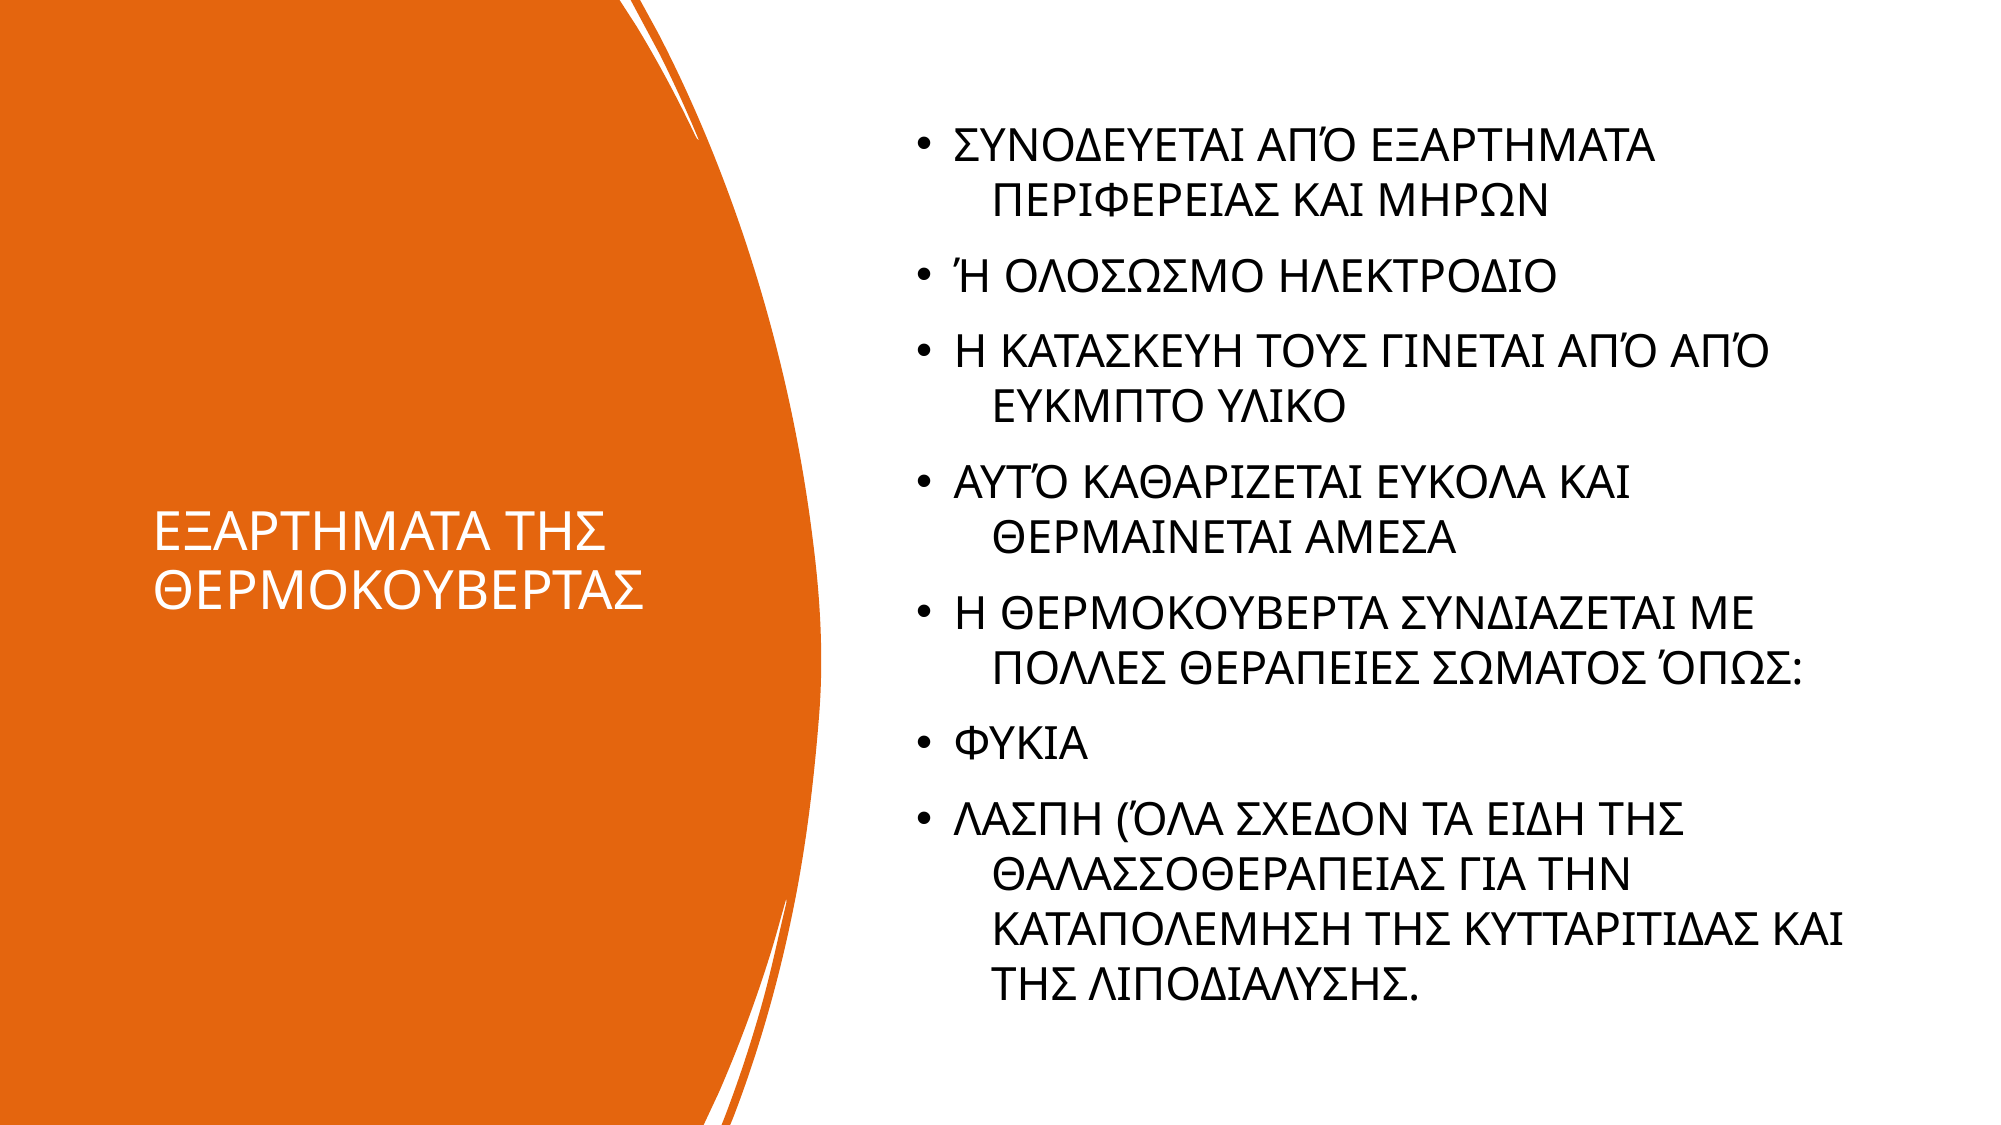

# ΕΞΑΡΤΗΜΑΤΑ ΤΗΣ ΘΕΡΜΟΚΟΥΒΕΡΤΑΣ
ΣΥΝΟΔΕΥΕΤΑΙ ΑΠΌ ΕΞΑΡΤΗΜΑΤΑ ΠΕΡΙΦΕΡΕΙΑΣ ΚΑΙ ΜΗΡΩΝ
Ή ΟΛΟΣΩΣΜΟ ΗΛΕΚΤΡΟΔΙΟ
Η ΚΑΤΑΣΚΕΥΗ ΤΟΥΣ ΓΙΝΕΤΑΙ ΑΠΌ ΑΠΌ ΕΥΚΜΠΤΟ ΥΛΙΚΟ
ΑΥΤΌ ΚΑΘΑΡΙΖΕΤΑΙ ΕΥΚΟΛΑ ΚΑΙ ΘΕΡΜΑΙΝΕΤΑΙ ΑΜΕΣΑ
Η ΘΕΡΜΟΚΟΥΒΕΡΤΑ ΣΥΝΔΙΑΖΕΤΑΙ ΜΕ ΠΟΛΛΕΣ ΘΕΡΑΠΕΙΕΣ ΣΩΜΑΤΟΣ ΌΠΩΣ:
ΦΥΚΙΑ
ΛΑΣΠΗ (ΌΛΑ ΣΧΕΔΟΝ ΤΑ ΕΙΔΗ ΤΗΣ ΘΑΛΑΣΣΟΘΕΡΑΠΕΙΑΣ ΓΙΑ ΤΗΝ ΚΑΤΑΠΟΛΕΜΗΣΗ ΤΗΣ ΚΥΤΤΑΡΙΤΙΔΑΣ ΚΑΙ ΤΗΣ ΛΙΠΟΔΙΑΛΥΣΗΣ.